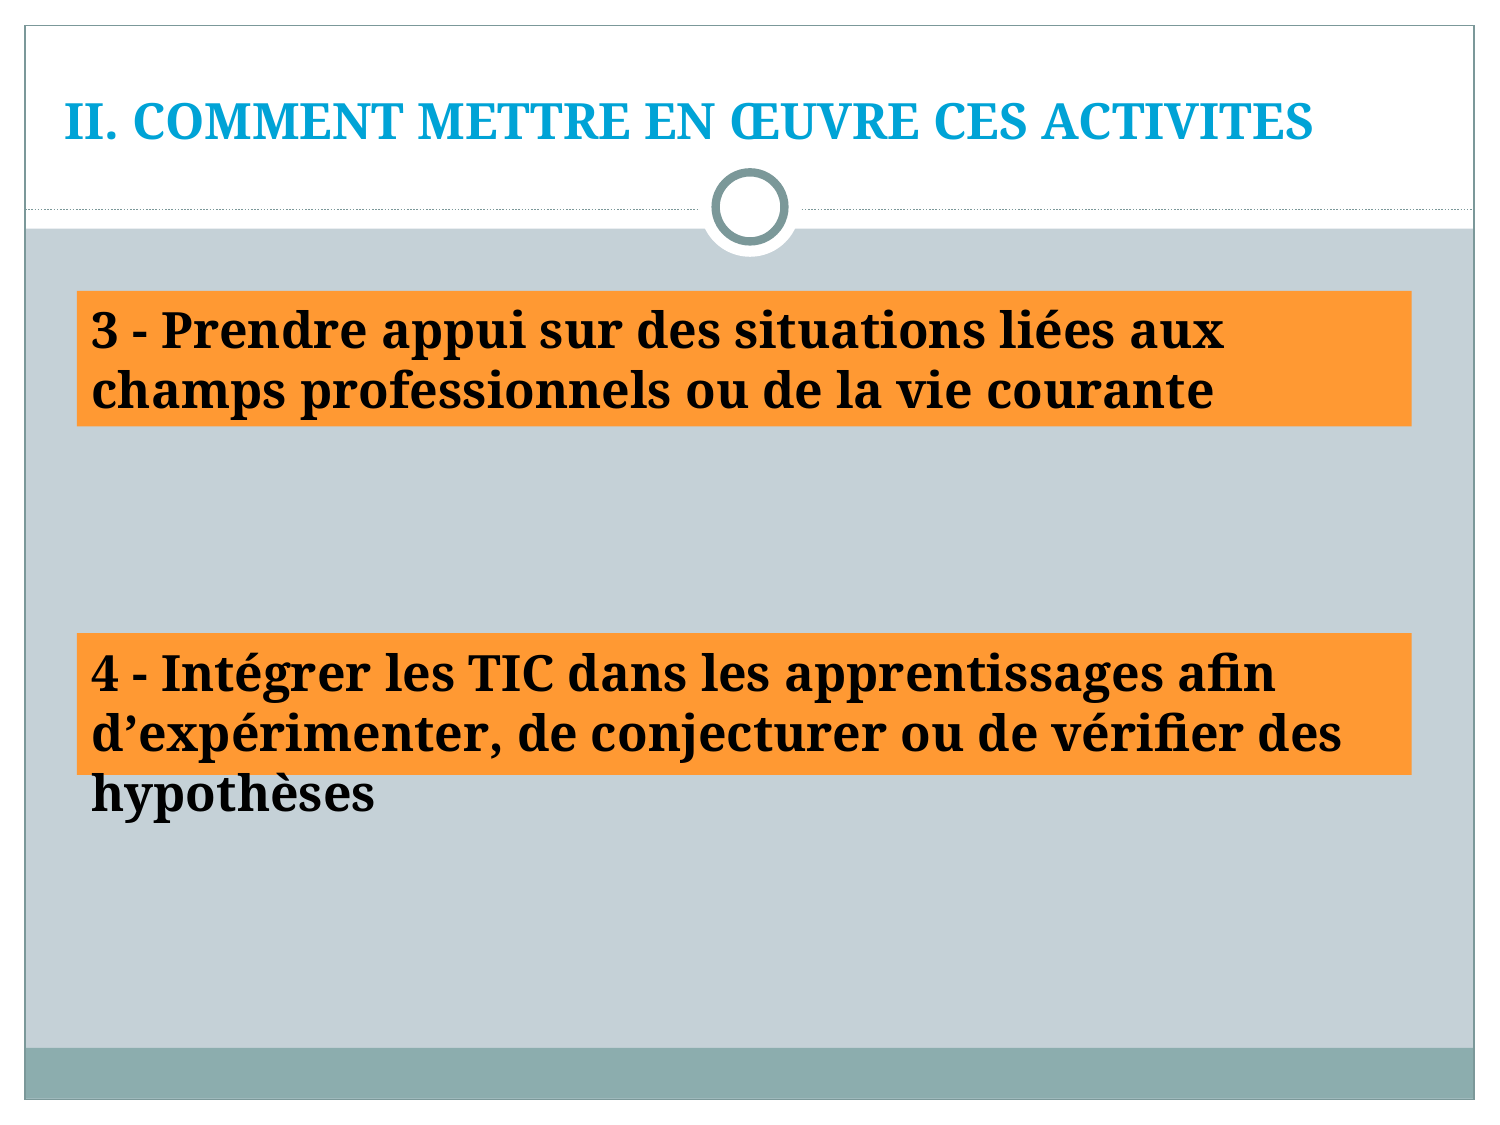

# II. COMMENT METTRE EN ŒUVRE CES ACTIVITES
3 - Prendre appui sur des situations liées aux champs professionnels ou de la vie courante
4 - Intégrer les TIC dans les apprentissages afin d’expérimenter, de conjecturer ou de vérifier des hypothèses